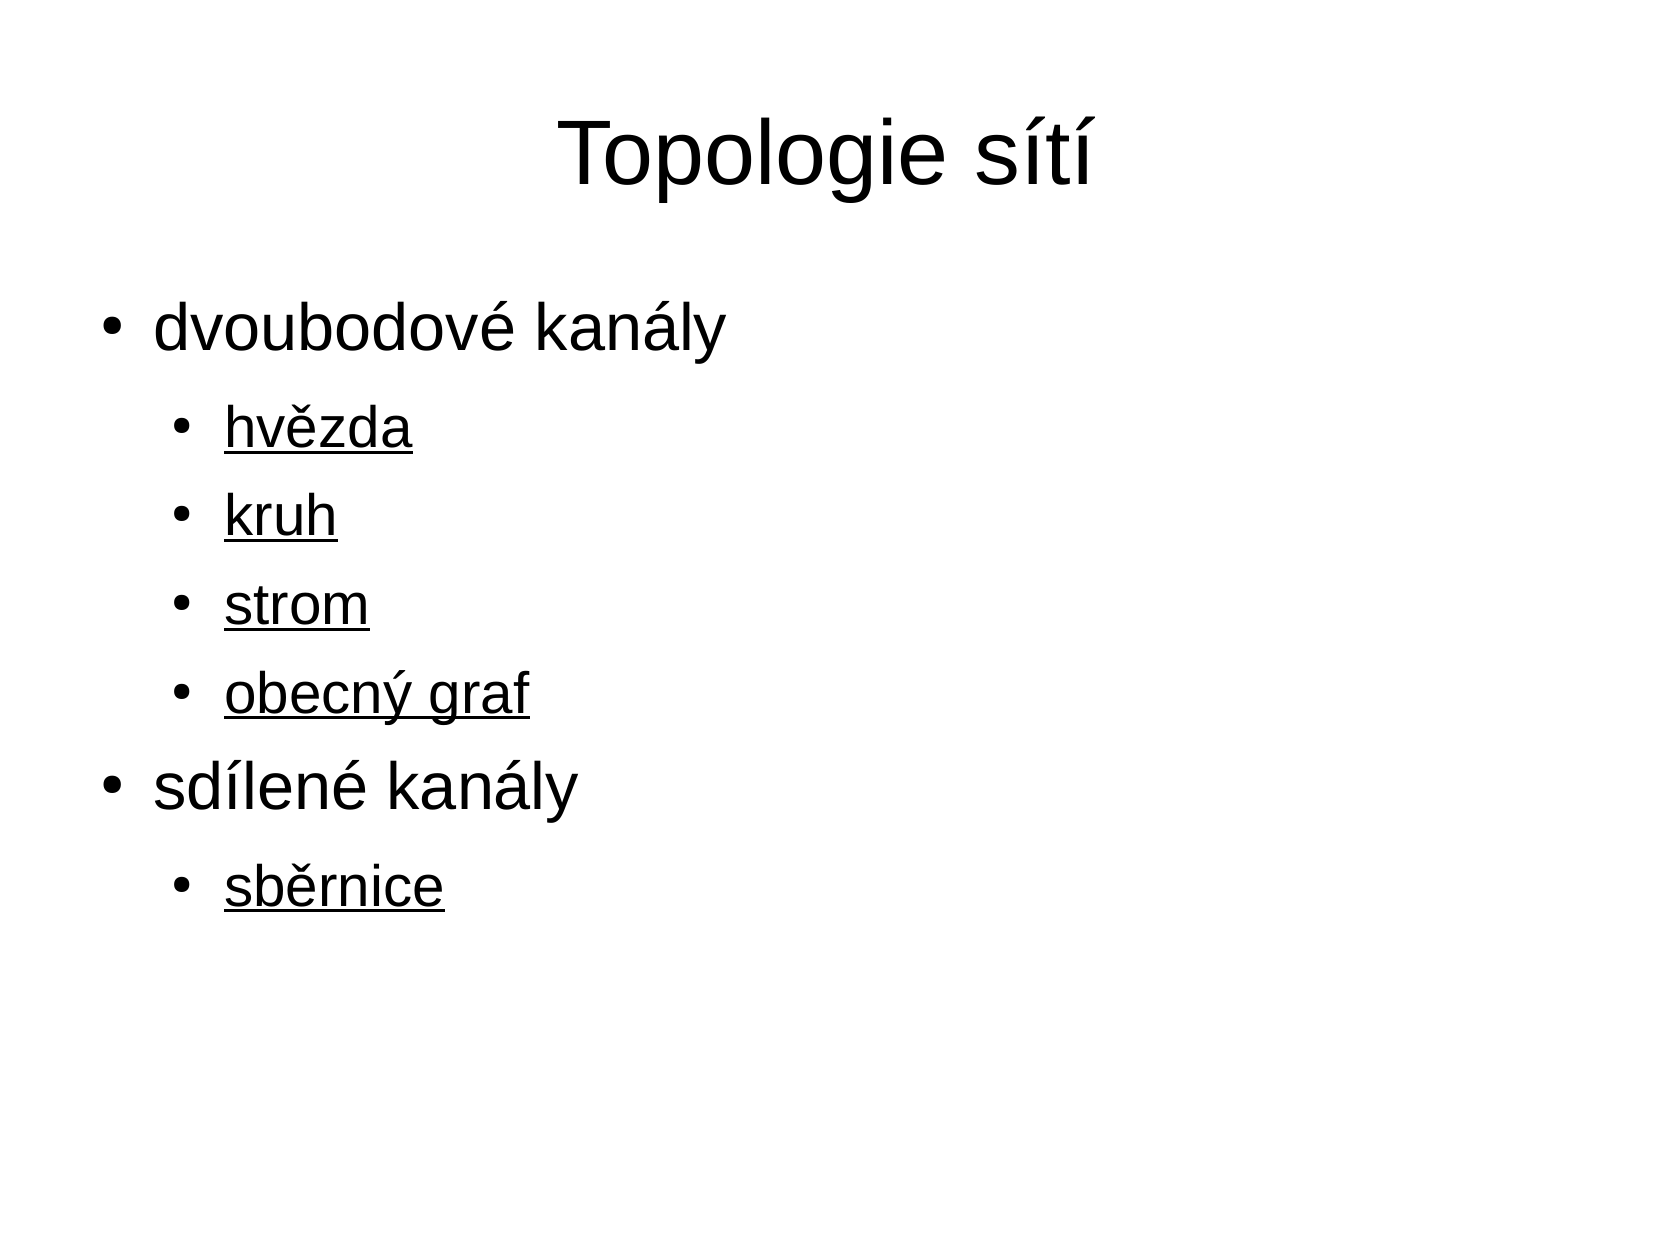

# Topologie sítí
dvoubodové kanály
hvězda
kruh
strom
obecný graf
sdílené kanály
sběrnice